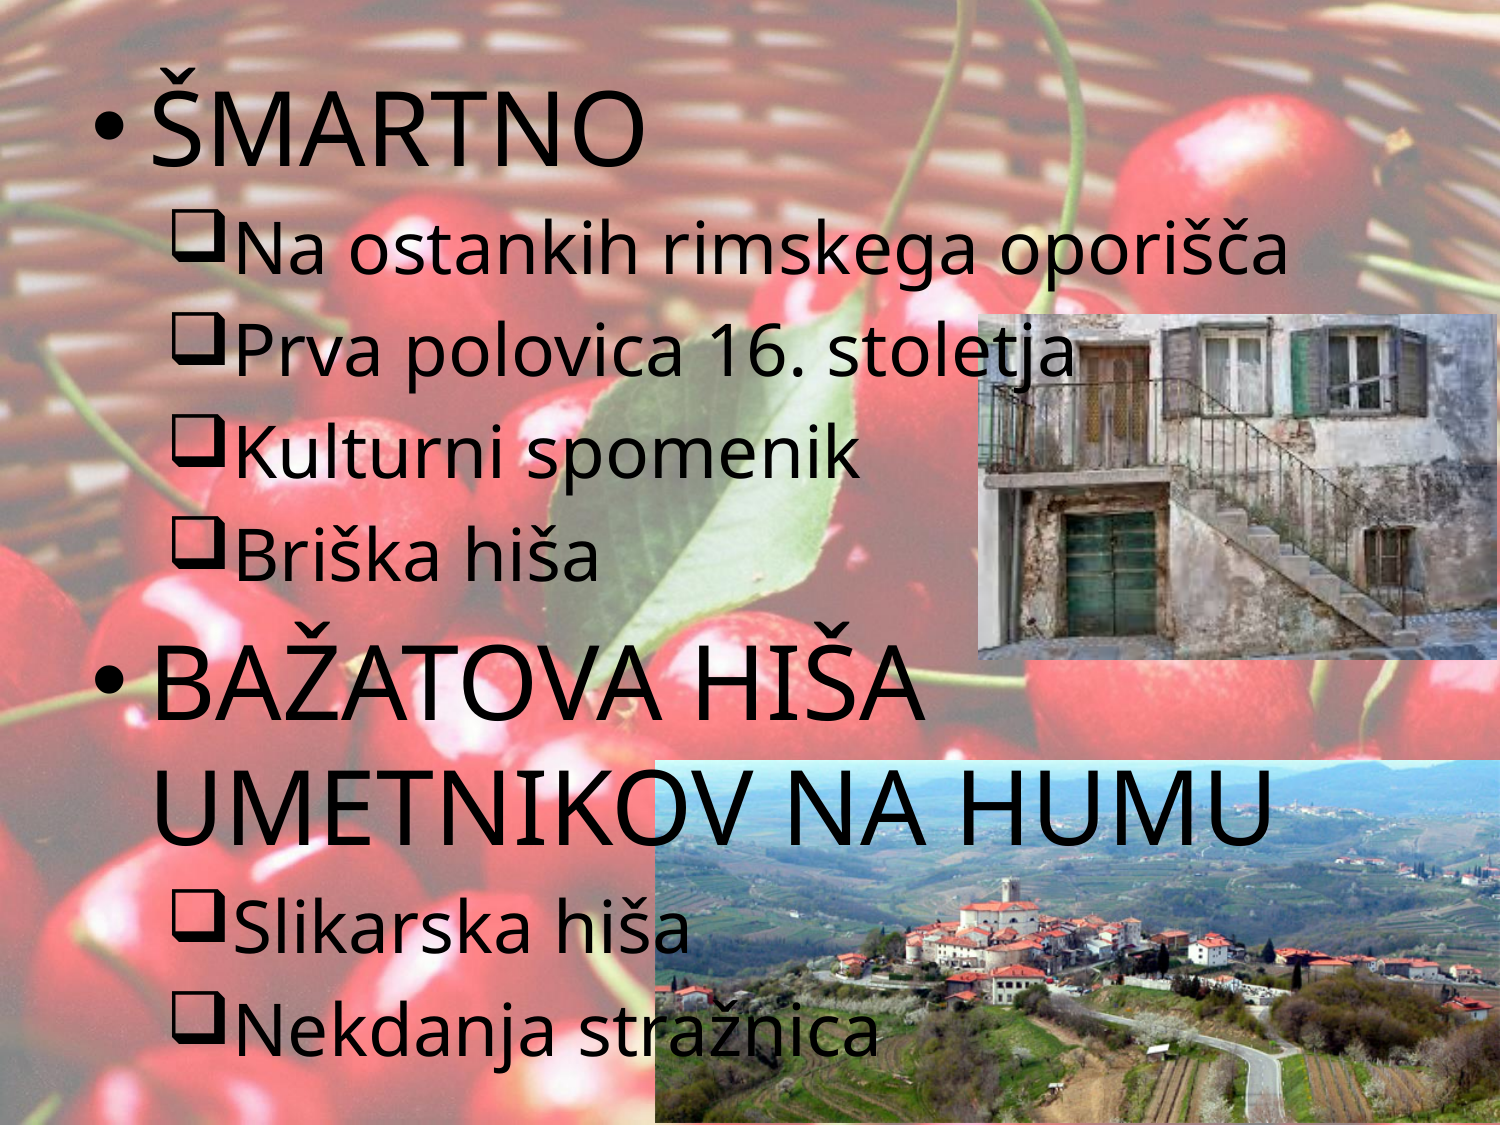

# ŠMARTNO
Na ostankih rimskega oporišča
Prva polovica 16. stoletja
Kulturni spomenik
Briška hiša
BAŽATOVA HIŠA UMETNIKOV NA HUMU
Slikarska hiša
Nekdanja stražnica